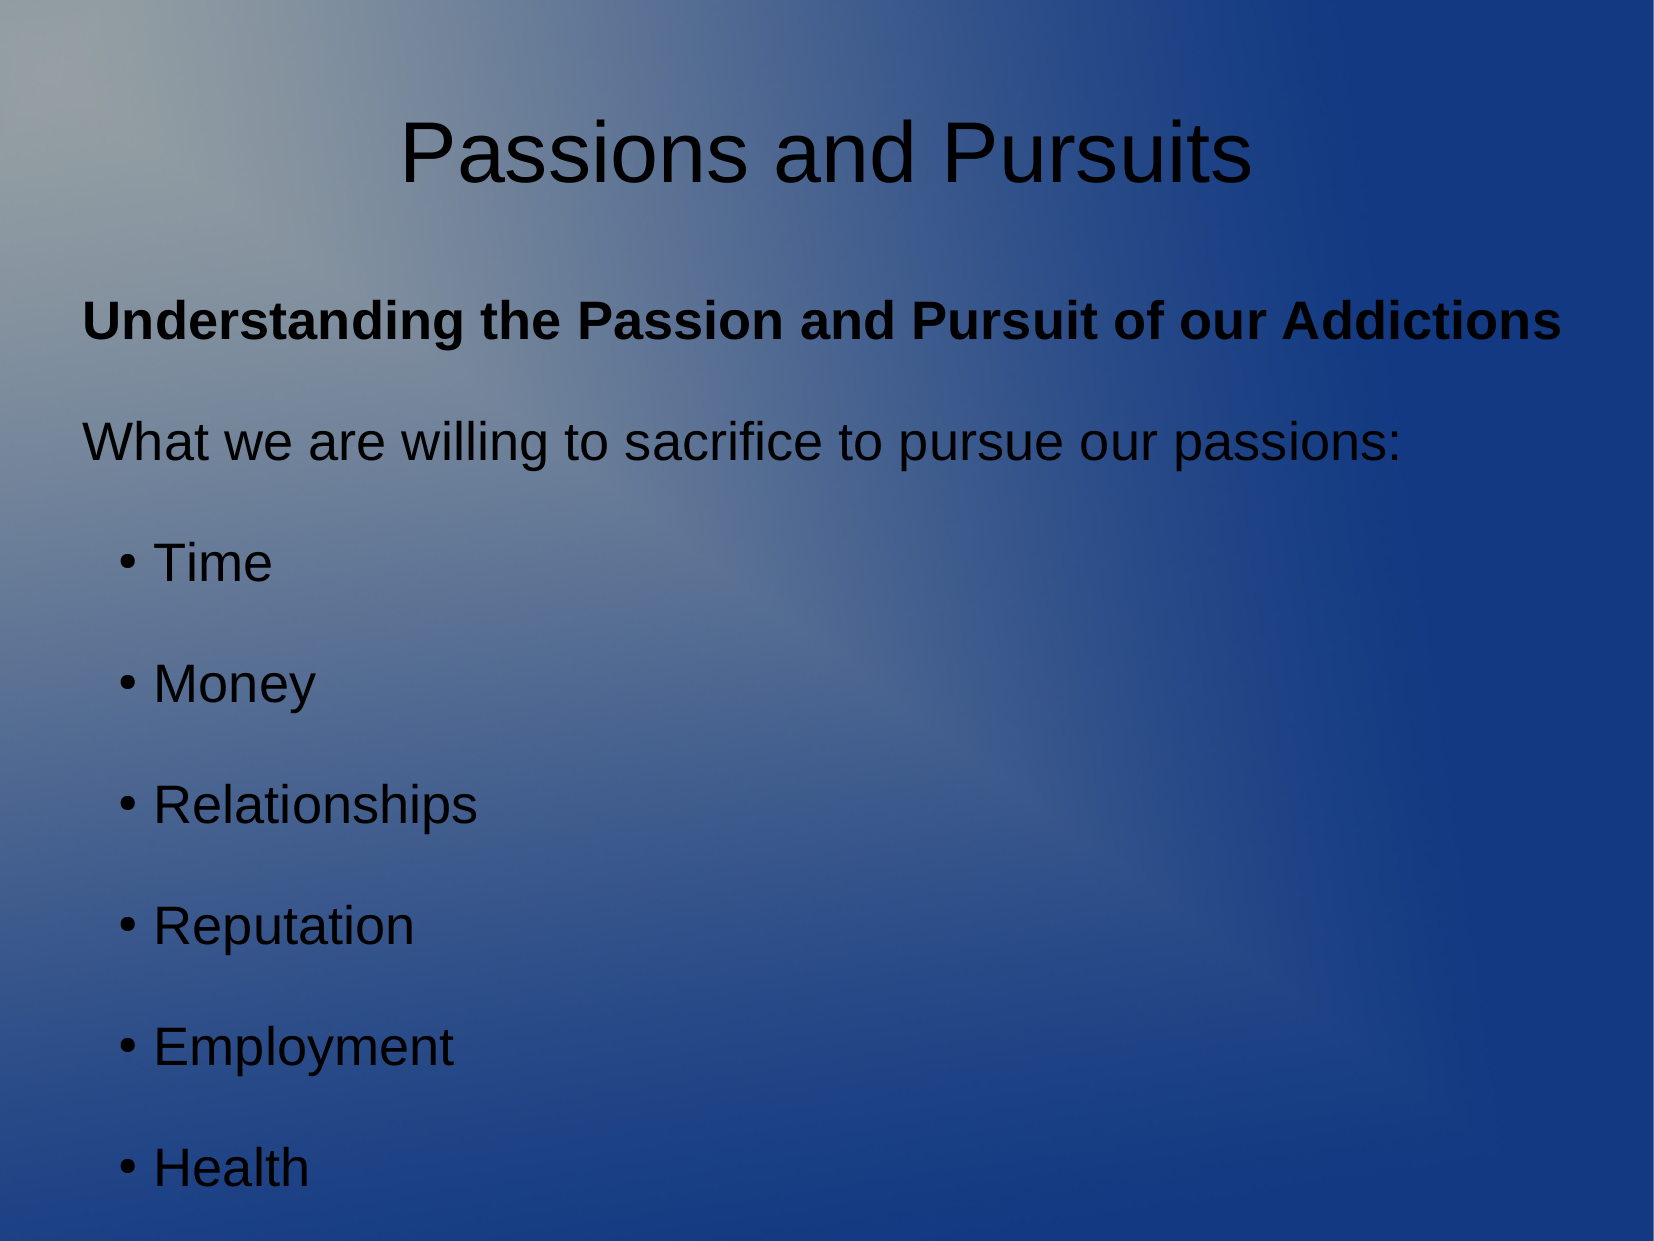

# Passions and Pursuits
Understanding the Passion and Pursuit of our Addictions
What we are willing to sacrifice to pursue our passions:
Time
Money
Relationships
Reputation
Employment
Health